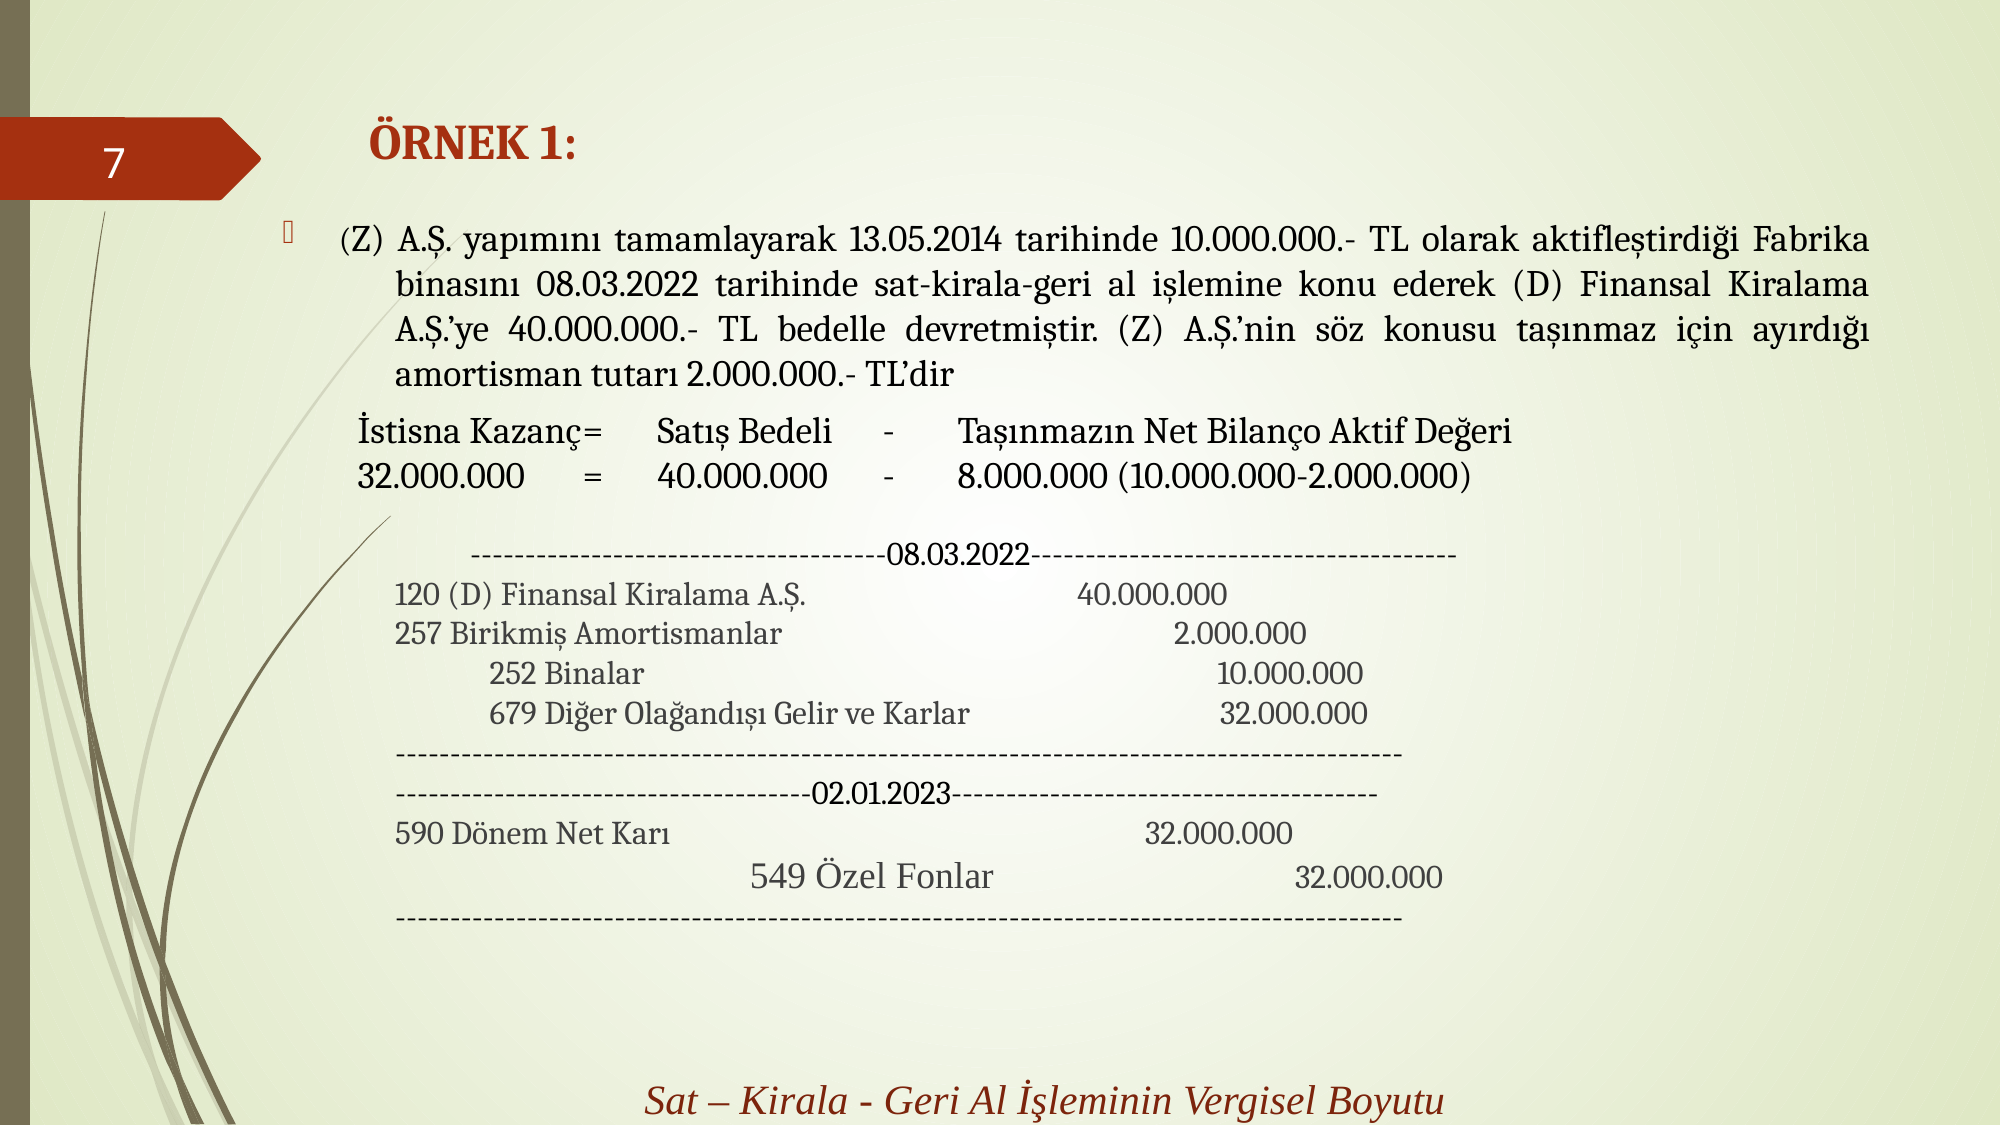

# ÖRNEK 1:
(Z) A.Ş. yapımını tamamlayarak 13.05.2014 tarihinde 10.000.000.- TL olarak aktifleştirdiği Fabrika binasını 08.03.2022 tarihinde sat-kirala-geri al işlemine konu ederek (D) Finansal Kiralama A.Ş.’ye 40.000.000.- TL bedelle devretmiştir. (Z) A.Ş.’nin söz konusu taşınmaz için ayırdığı amortisman tutarı 2.000.000.- TL’dir
	İstisna Kazanç	=	Satış Bedeli	-	Taşınmazın Net Bilanço Aktif Değeri
	32.000.000 	=	40.000.000	-	8.000.000 (10.000.000-2.000.000)
	--------------------------------------08.03.2022---------------------------------------
120 (D) Finansal Kiralama A.Ş. 	 	 40.000.000
257 Birikmiş Amortismanlar			 2.000.000
 252 Binalar							 10.000.000
 679 Diğer Olağandışı Gelir ve Karlar				32.000.000
--------------------------------------------------------------------------------------------
--------------------------------------02.01.2023---------------------------------------
590 Dönem Net Karı 	 		32.000.000
	 549 Özel Fonlar 				32.000.000
--------------------------------------------------------------------------------------------
Sat – Kirala - Geri Al İşleminin Vergisel Boyutu